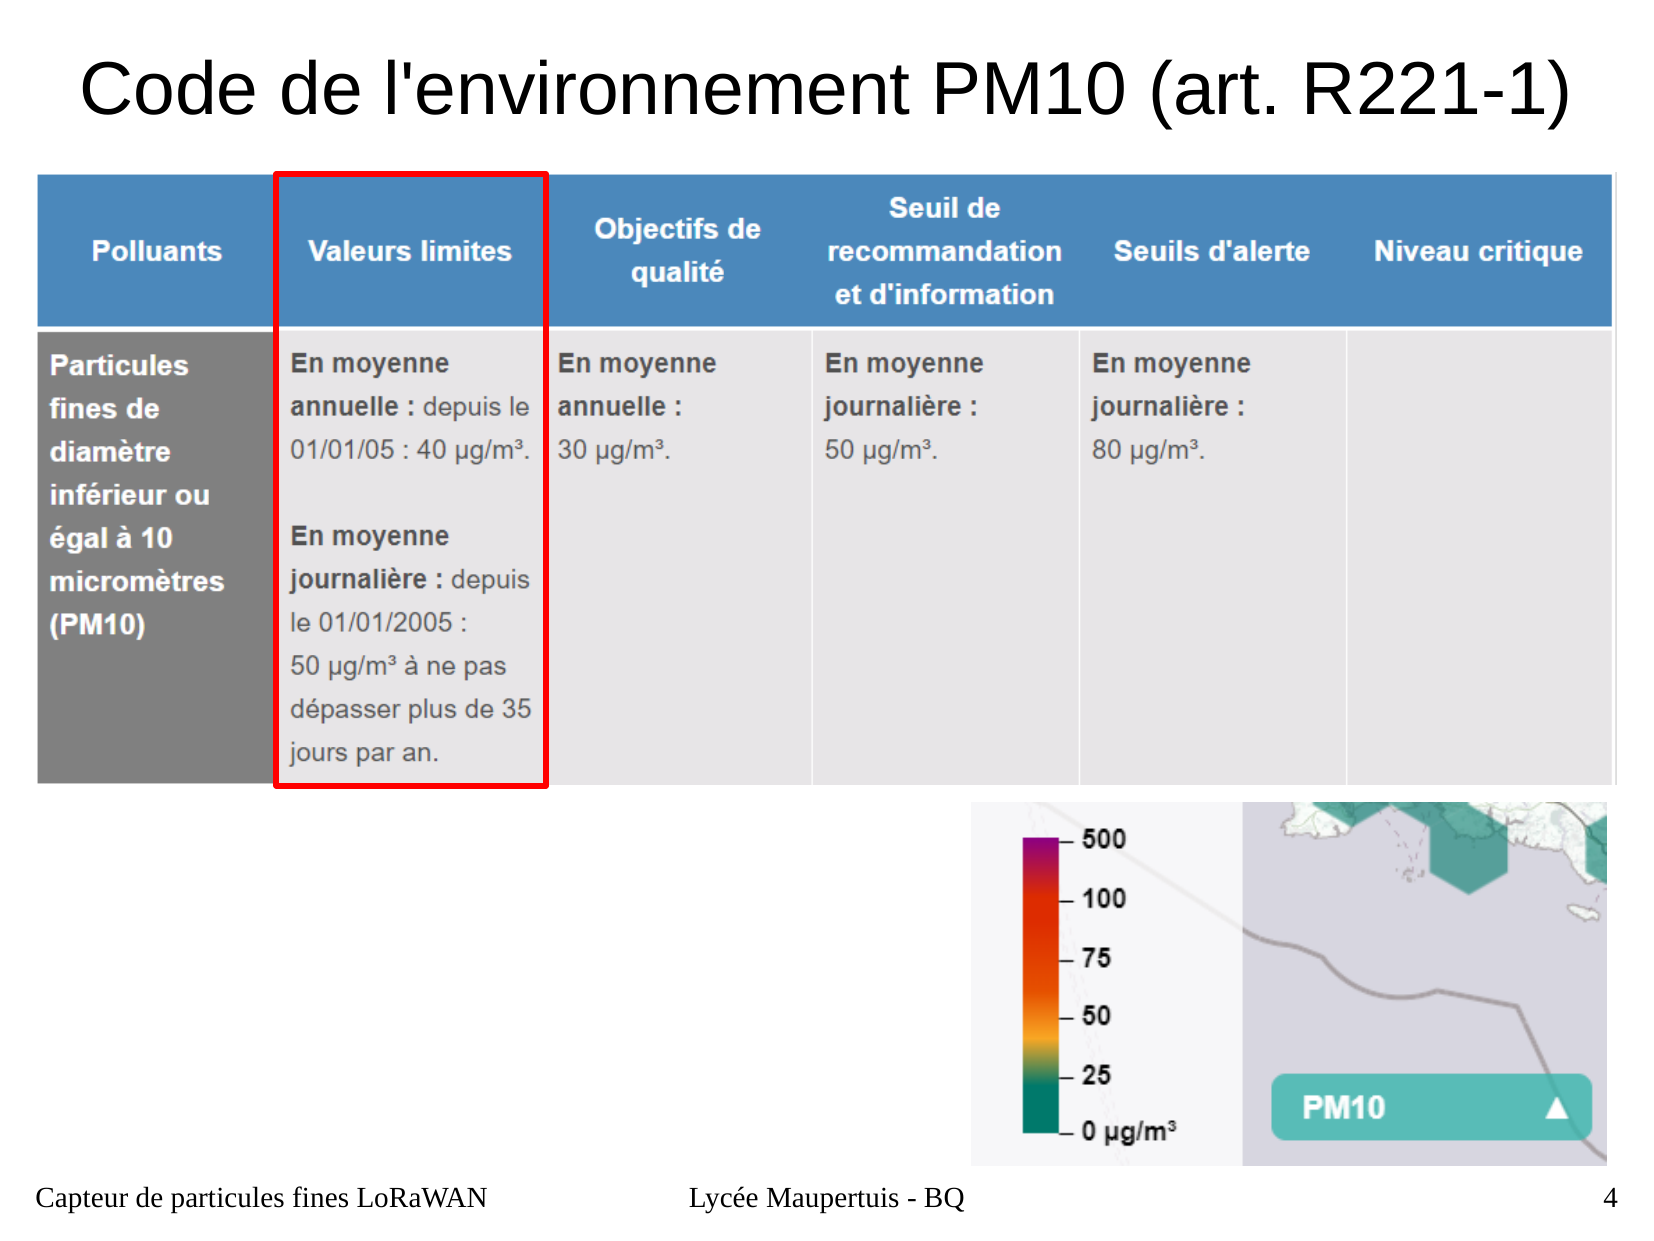

# Code de l'environnement PM10 (art. R221-1)
Capteur de particules fines LoRaWAN
Lycée Maupertuis - BQ
4